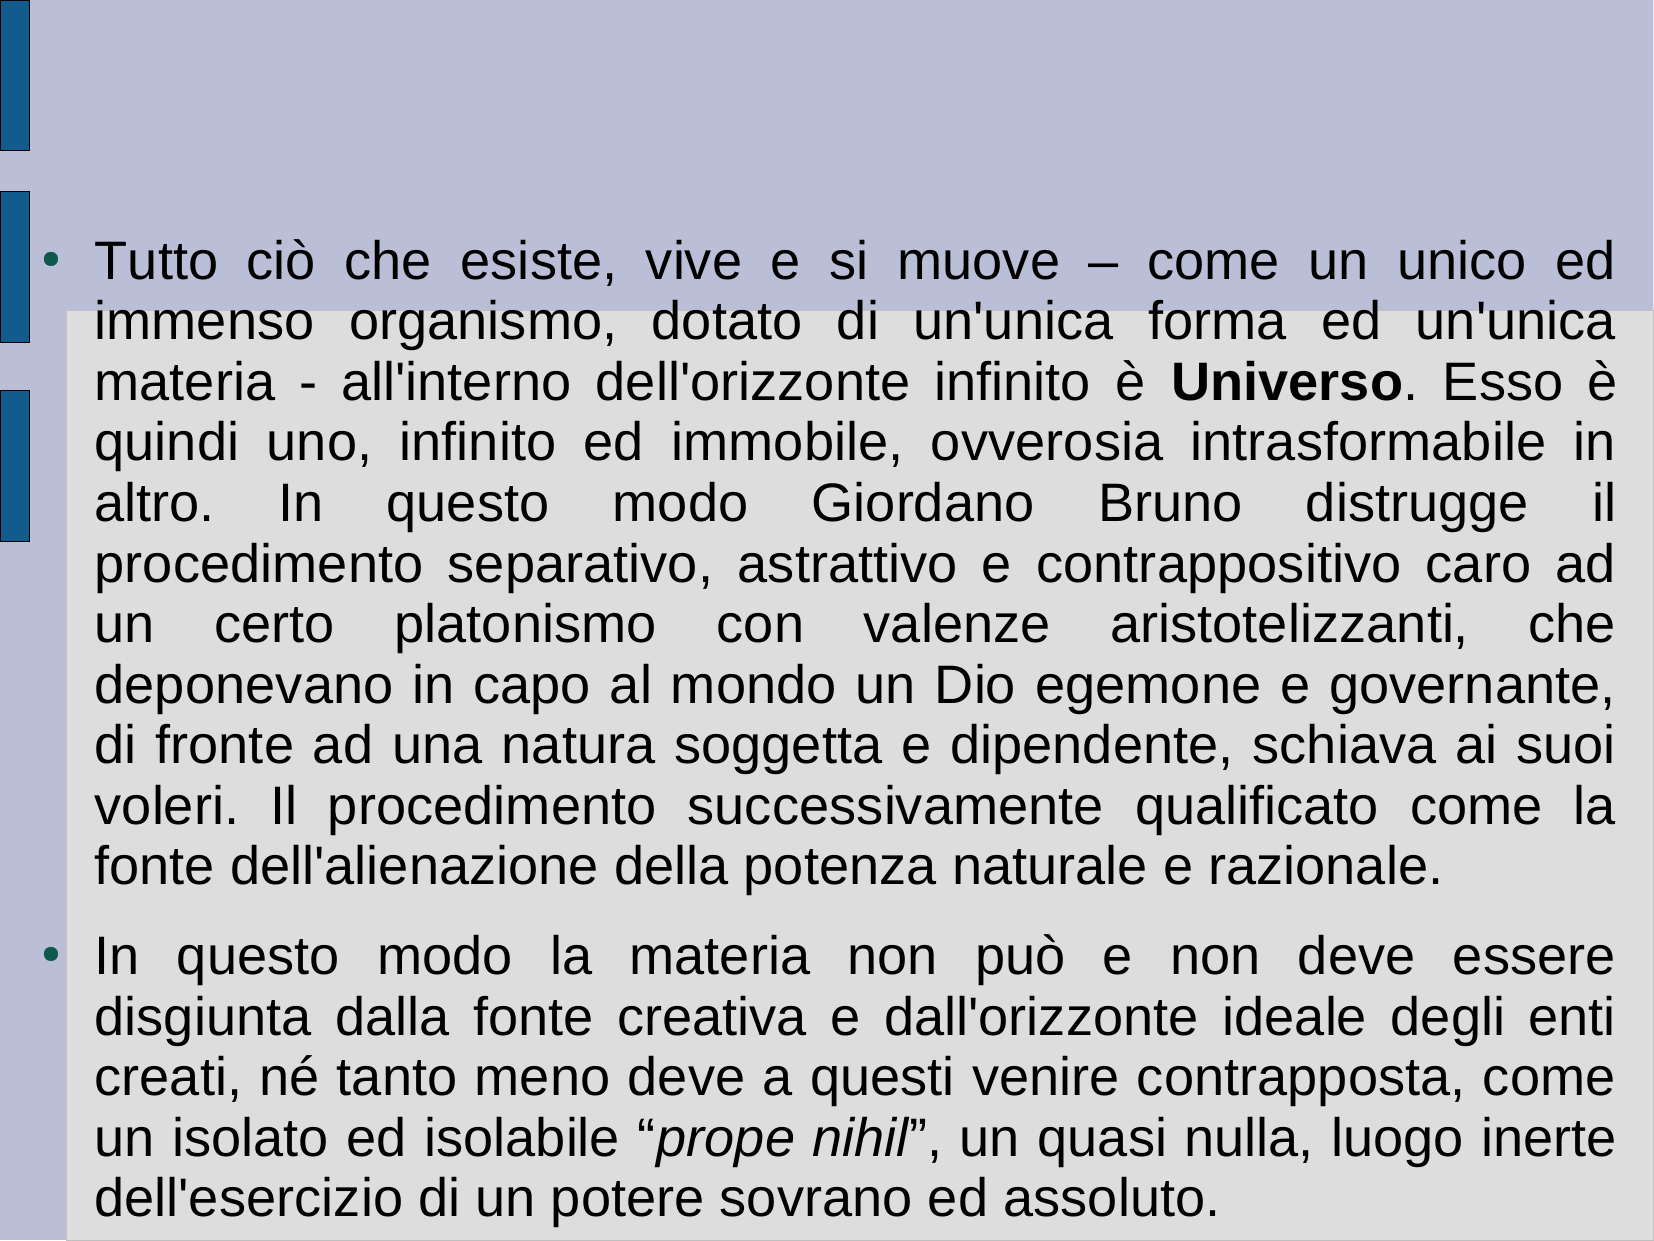

#
Tutto ciò che esiste, vive e si muove – come un unico ed immenso organismo, dotato di un'unica forma ed un'unica materia - all'interno dell'orizzonte infinito è Universo. Esso è quindi uno, infinito ed immobile, ovverosia intrasformabile in altro. In questo modo Giordano Bruno distrugge il procedimento separativo, astrattivo e contrappositivo caro ad un certo platonismo con valenze aristotelizzanti, che deponevano in capo al mondo un Dio egemone e governante, di fronte ad una natura soggetta e dipendente, schiava ai suoi voleri. Il procedimento successivamente qualificato come la fonte dell'alienazione della potenza naturale e razionale.
In questo modo la materia non può e non deve essere disgiunta dalla fonte creativa e dall'orizzonte ideale degli enti creati, né tanto meno deve a questi venire contrapposta, come un isolato ed isolabile “prope nihil”, un quasi nulla, luogo inerte dell'esercizio di un potere sovrano ed assoluto.